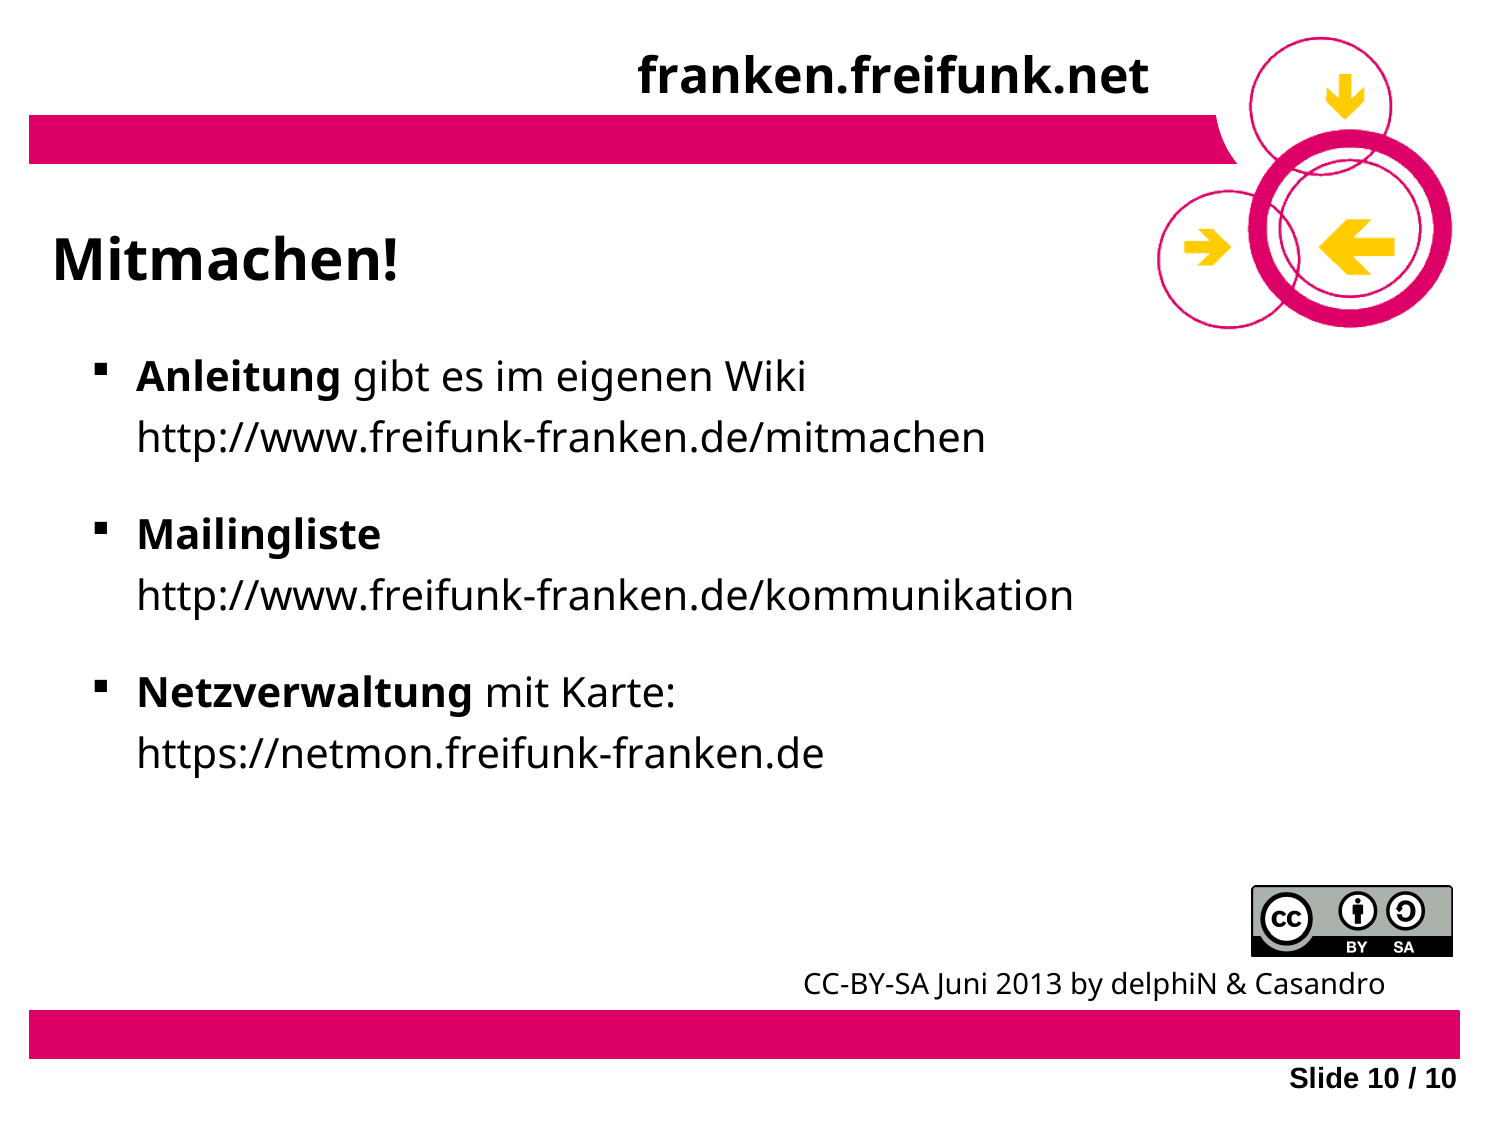

Mitmachen!
Anleitung gibt es im eigenen Wiki
http://www.freifunk-franken.de/mitmachen
Mailingliste
http://www.freifunk-franken.de/kommunikation
Netzverwaltung mit Karte:
https://netmon.freifunk-franken.de
CC-BY-SA Juni 2013 by delphiN & Casandro
10